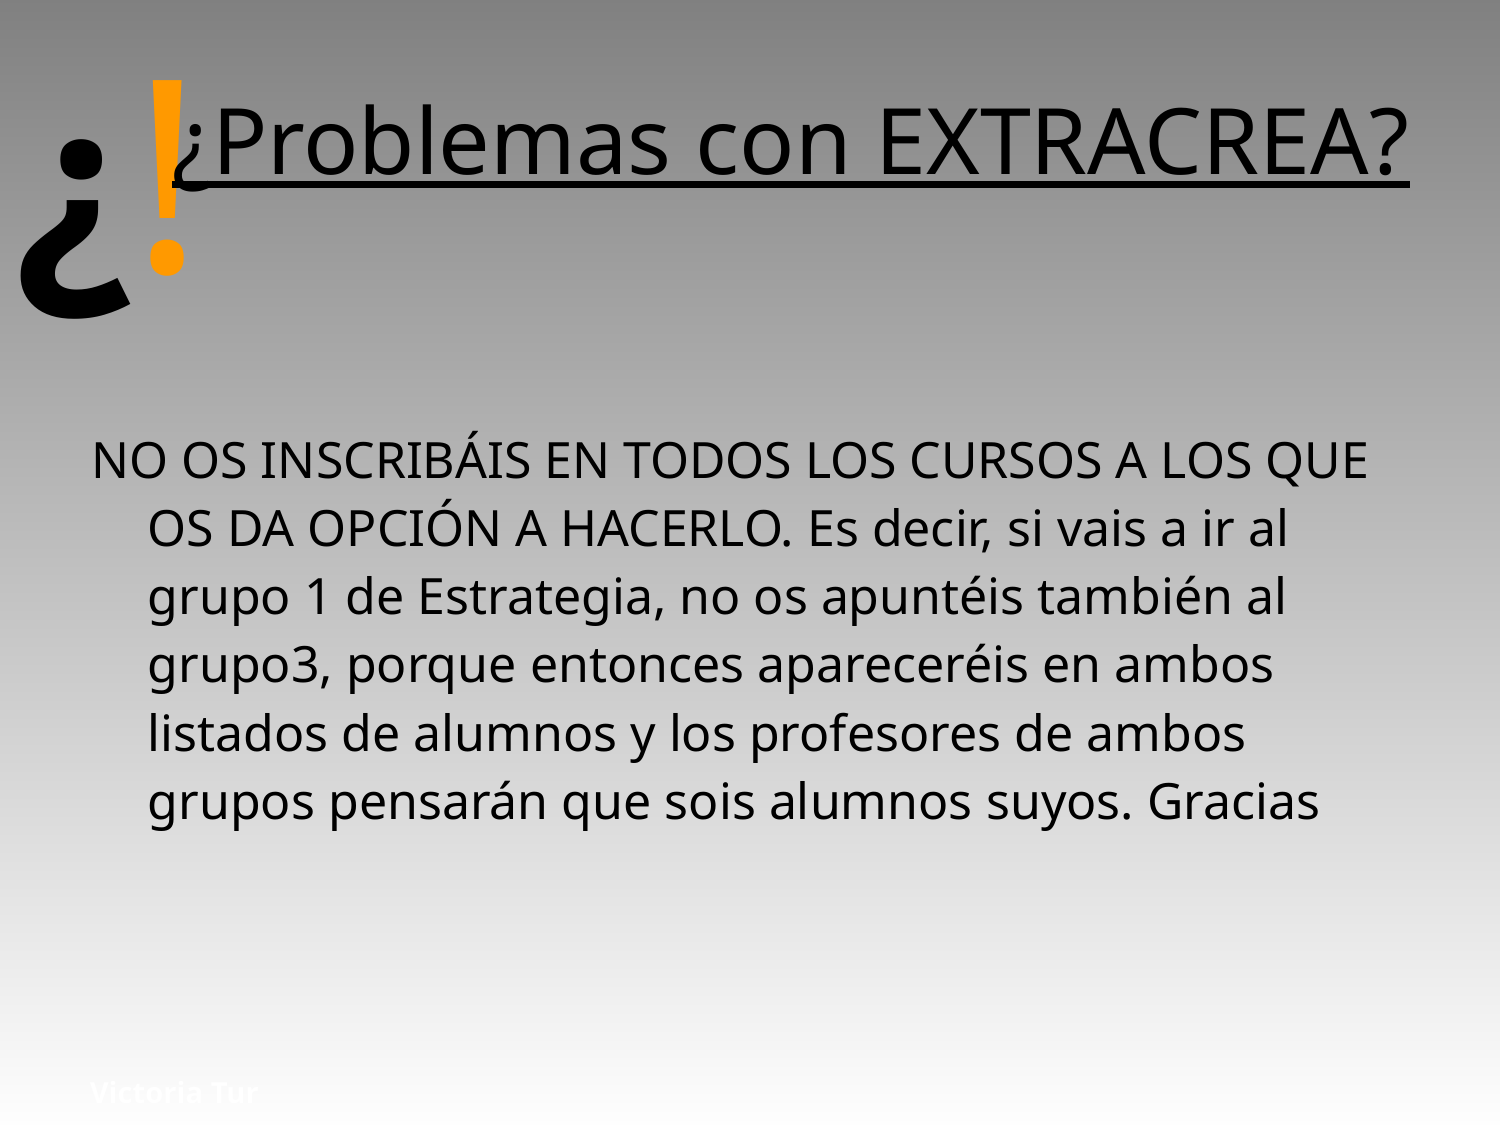

¿Problemas con EXTRACREA?
# NO OS INSCRIBÁIS EN TODOS LOS CURSOS A LOS QUE OS DA OPCIÓN A HACERLO. Es decir, si vais a ir al grupo 1 de Estrategia, no os apuntéis también al grupo3, porque entonces apareceréis en ambos listados de alumnos y los profesores de ambos grupos pensarán que sois alumnos suyos. Gracias